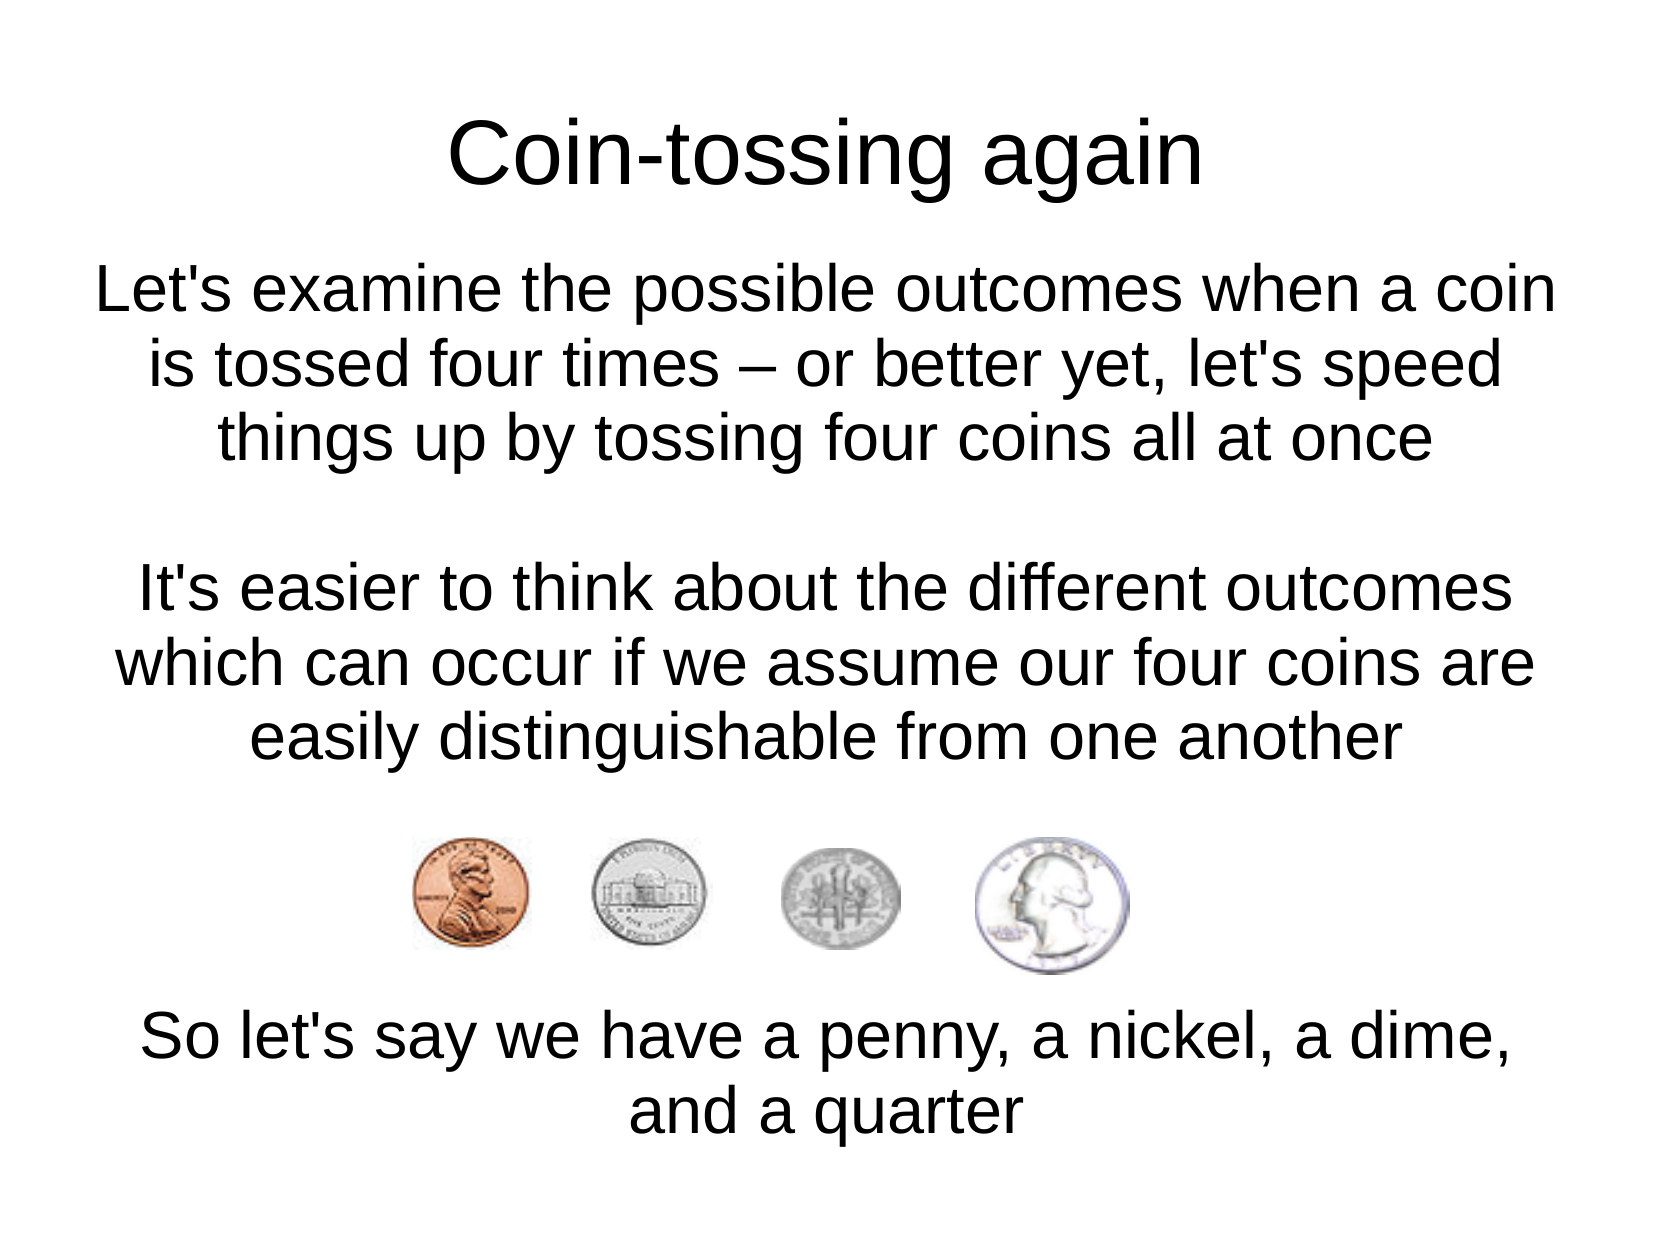

Coin-tossing again
# Let's examine the possible outcomes when a coin is tossed four times – or better yet, let's speed things up by tossing four coins all at once
It's easier to think about the different outcomes which can occur if we assume our four coins are easily distinguishable from one another
So let's say we have a penny, a nickel, a dime, and a quarter